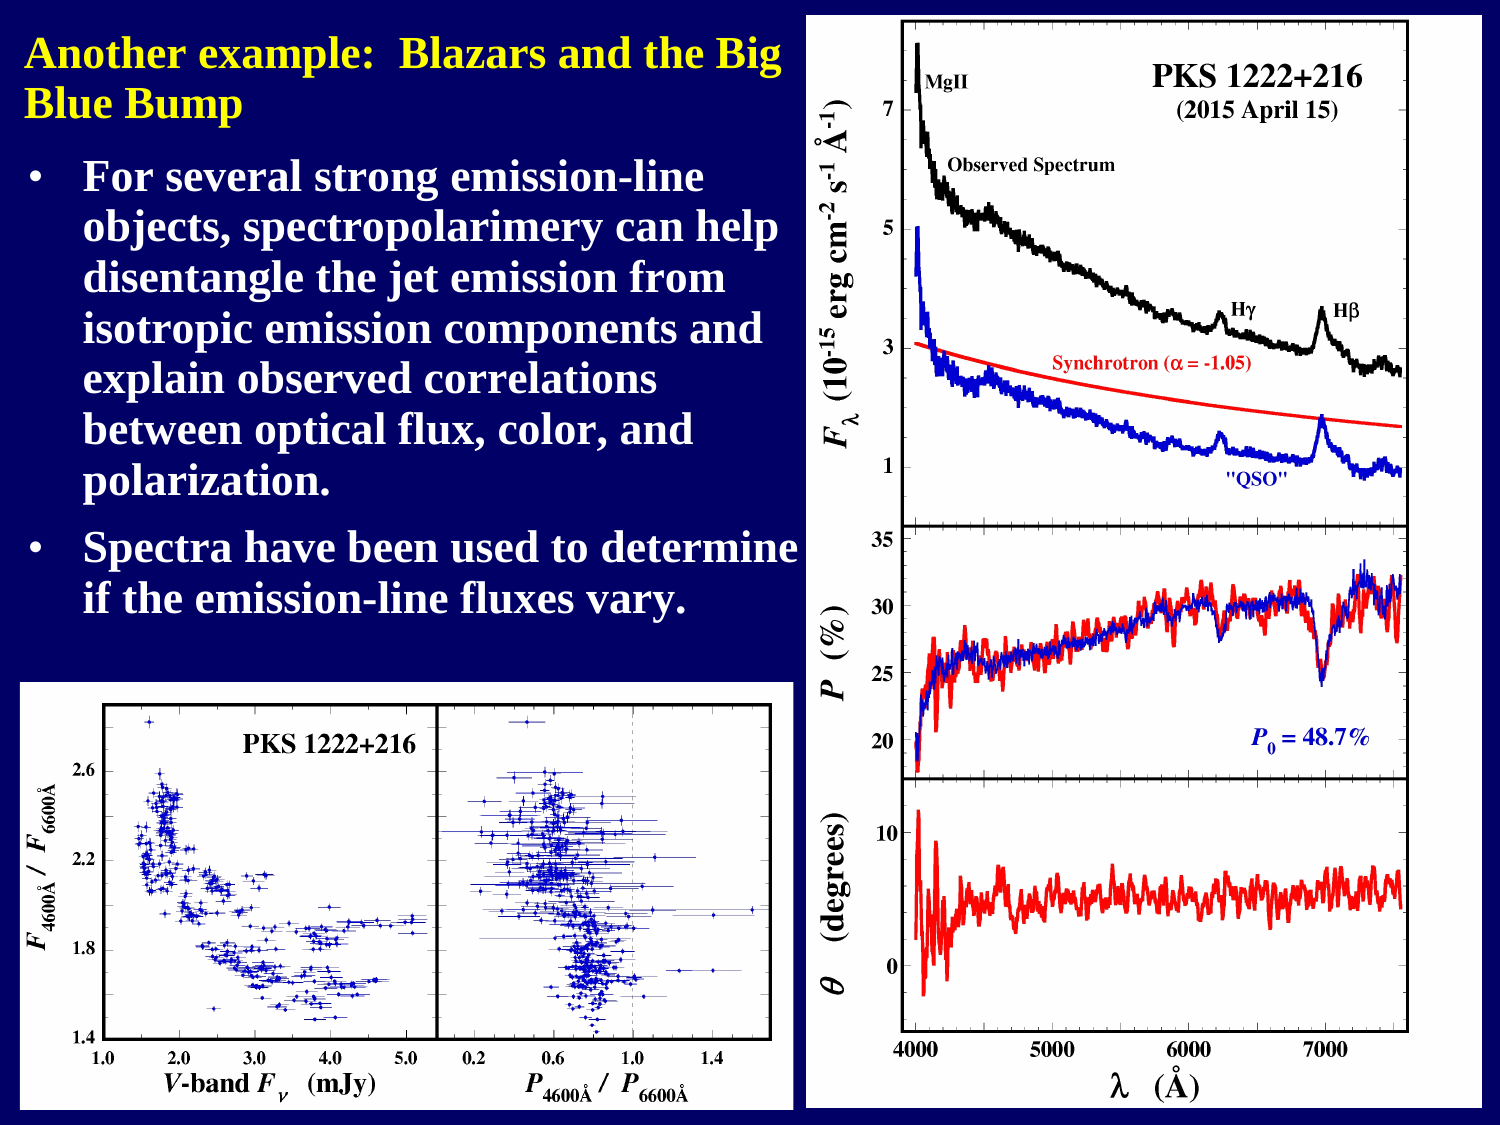

# Another example: Blazars and the Big Blue Bump
For several strong emission-line objects, spectropolarimery can help disentangle the jet emission from isotropic emission components and explain observed correlations between optical flux, color, and polarization.
Spectra have been used to determine if the emission-line fluxes vary.